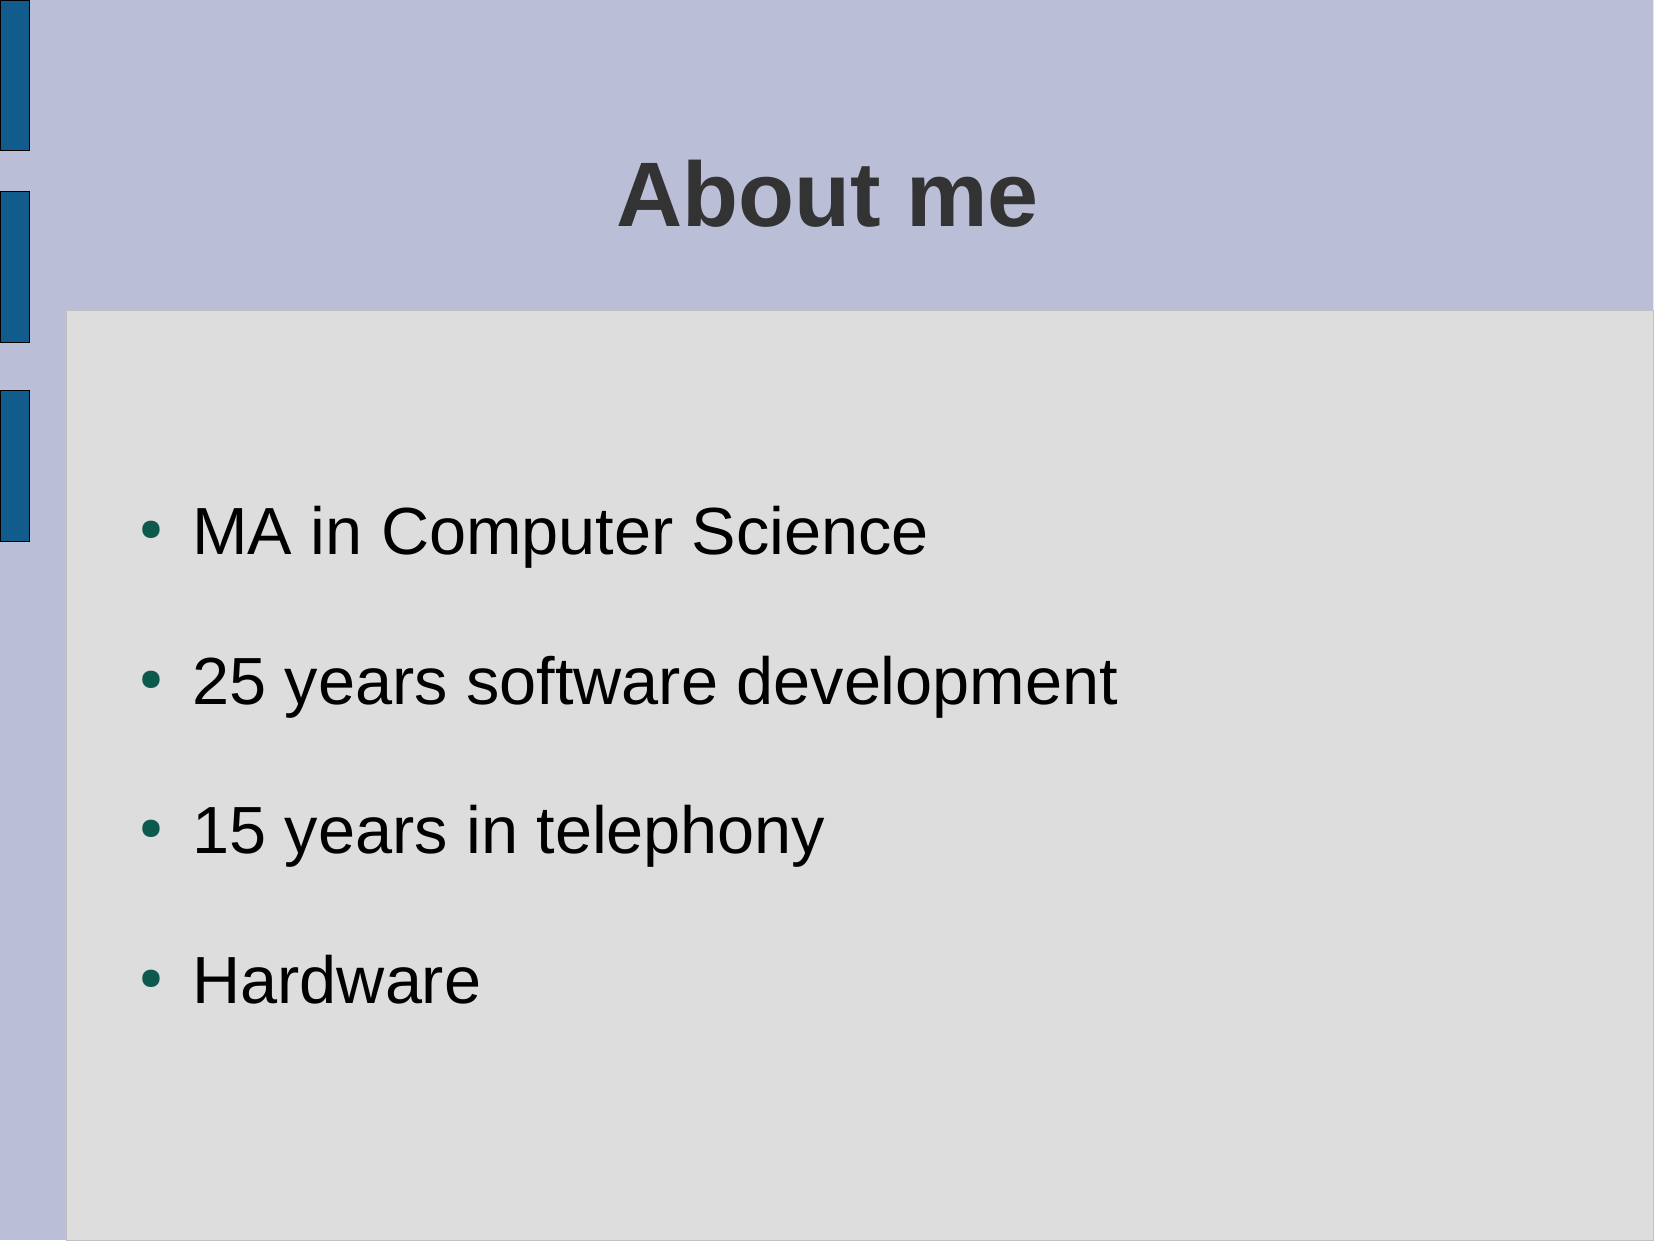

# About me
MA in Computer Science
25 years software development
15 years in telephony
Hardware